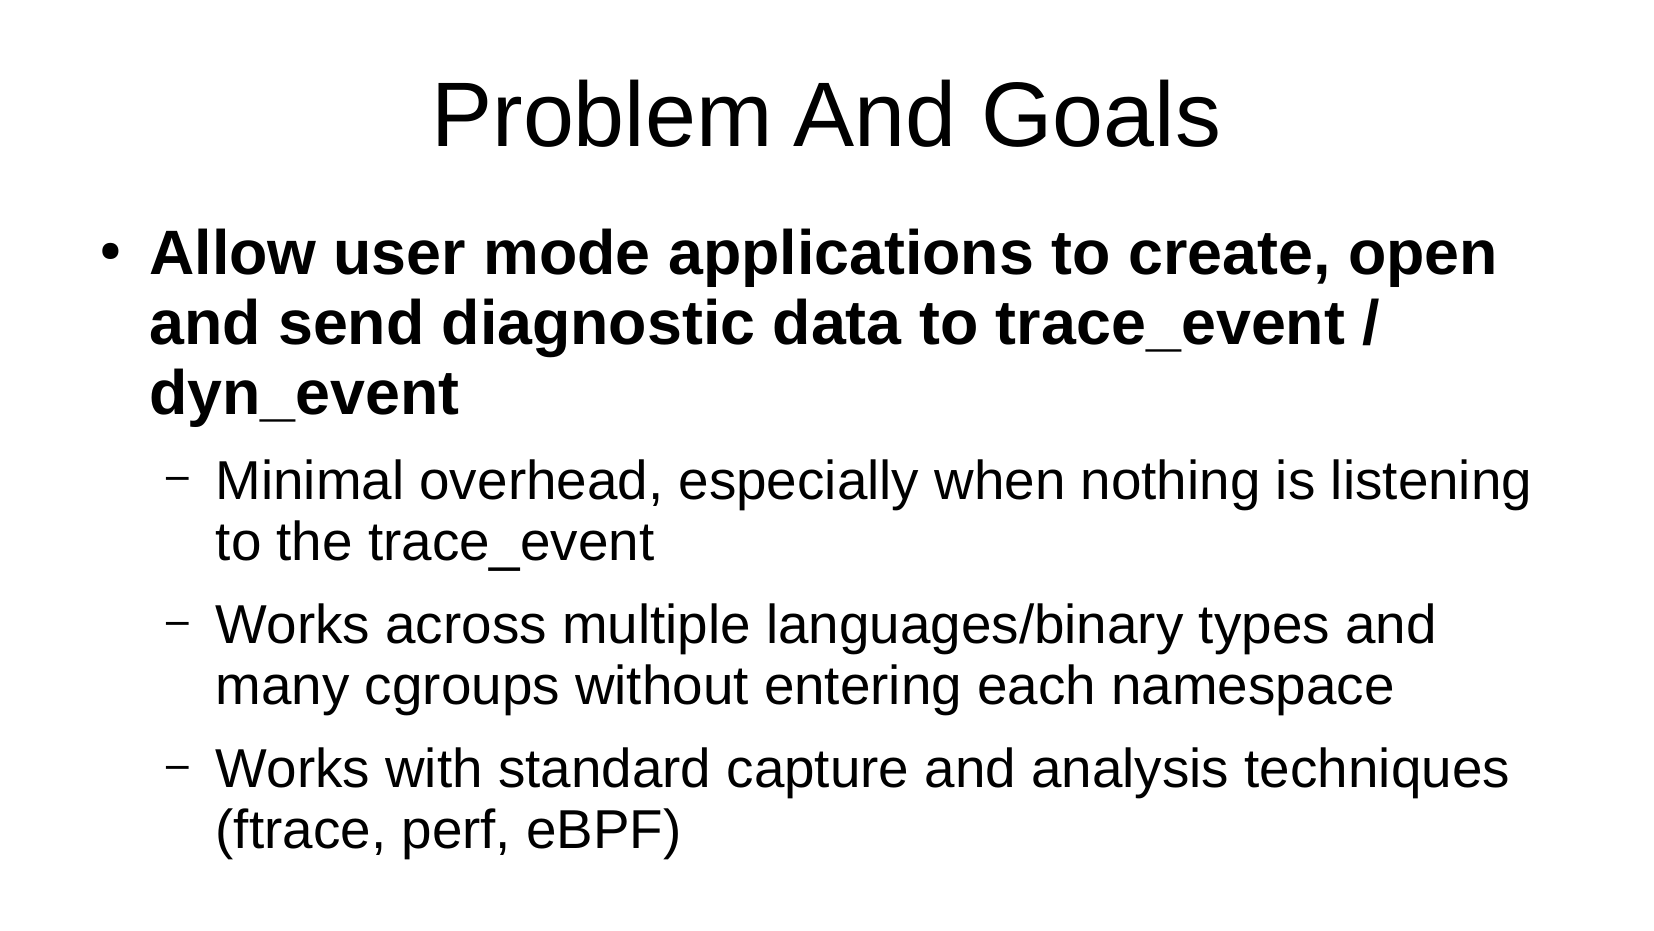

# Problem And Goals
Allow user mode applications to create, open and send diagnostic data to trace_event / dyn_event
Minimal overhead, especially when nothing is listening to the trace_event
Works across multiple languages/binary types and many cgroups without entering each namespace
Works with standard capture and analysis techniques (ftrace, perf, eBPF)